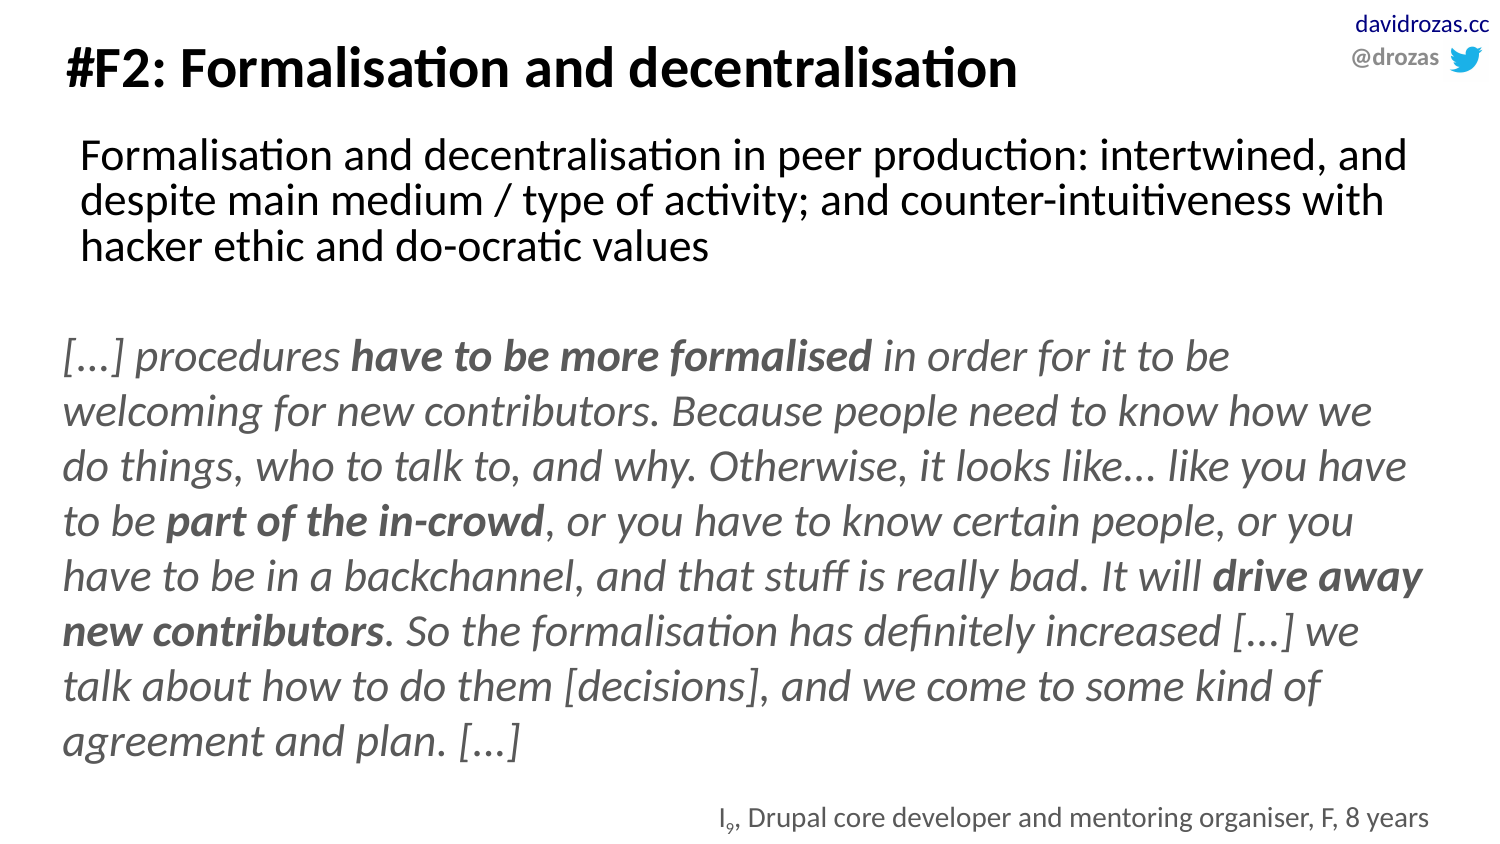

davidrozas.cc
@drozas
# #F2: Formalisation and decentralisation
Formalisation and decentralisation in peer production: intertwined, and despite main medium / type of activity; and counter-intuitiveness with hacker ethic and do-ocratic values
[...] procedures have to be more formalised in order for it to be welcoming for new contributors. Because people need to know how we do things, who to talk to, and why. Otherwise, it looks like... like you have to be part of the in-crowd, or you have to know certain people, or you have to be in a backchannel, and that stuff is really bad. It will drive away new contributors. So the formalisation has definitely increased [...] we talk about how to do them [decisions], and we come to some kind of agreement and plan. [...]
I9, Drupal core developer and mentoring organiser, F, 8 years